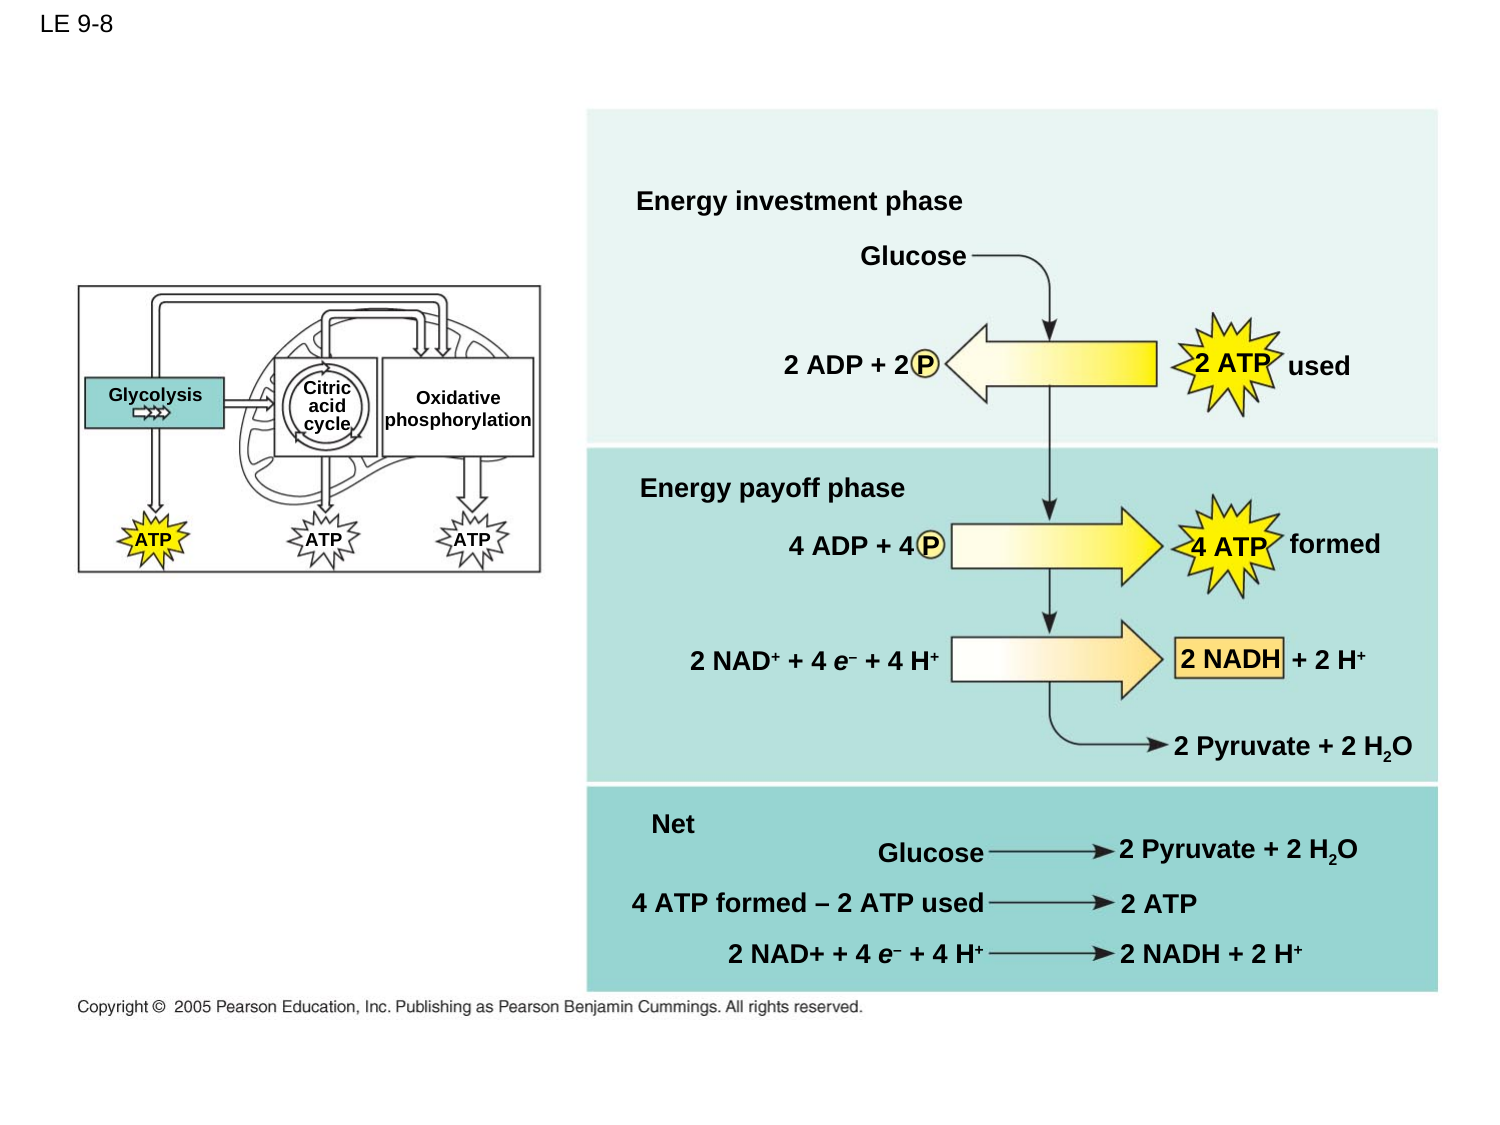

# LE 9-8
Energy investment phase
Glucose
2 ATP
2 ADP + 2 P
used
Citric
acid
cycle
Glycolysis
Oxidative
phosphorylation
Energy payoff phase
formed
ATP
ATP
ATP
4 ADP + 4 P
4 ATP
2 NADH
+ 2 H+
2 NAD+ + 4 e– + 4 H+
2 Pyruvate + 2 H2O
Net
2 Pyruvate + 2 H2O
Glucose
4 ATP formed – 2 ATP used
2 ATP
2 NAD+ + 4 e– + 4 H+
2 NADH + 2 H+